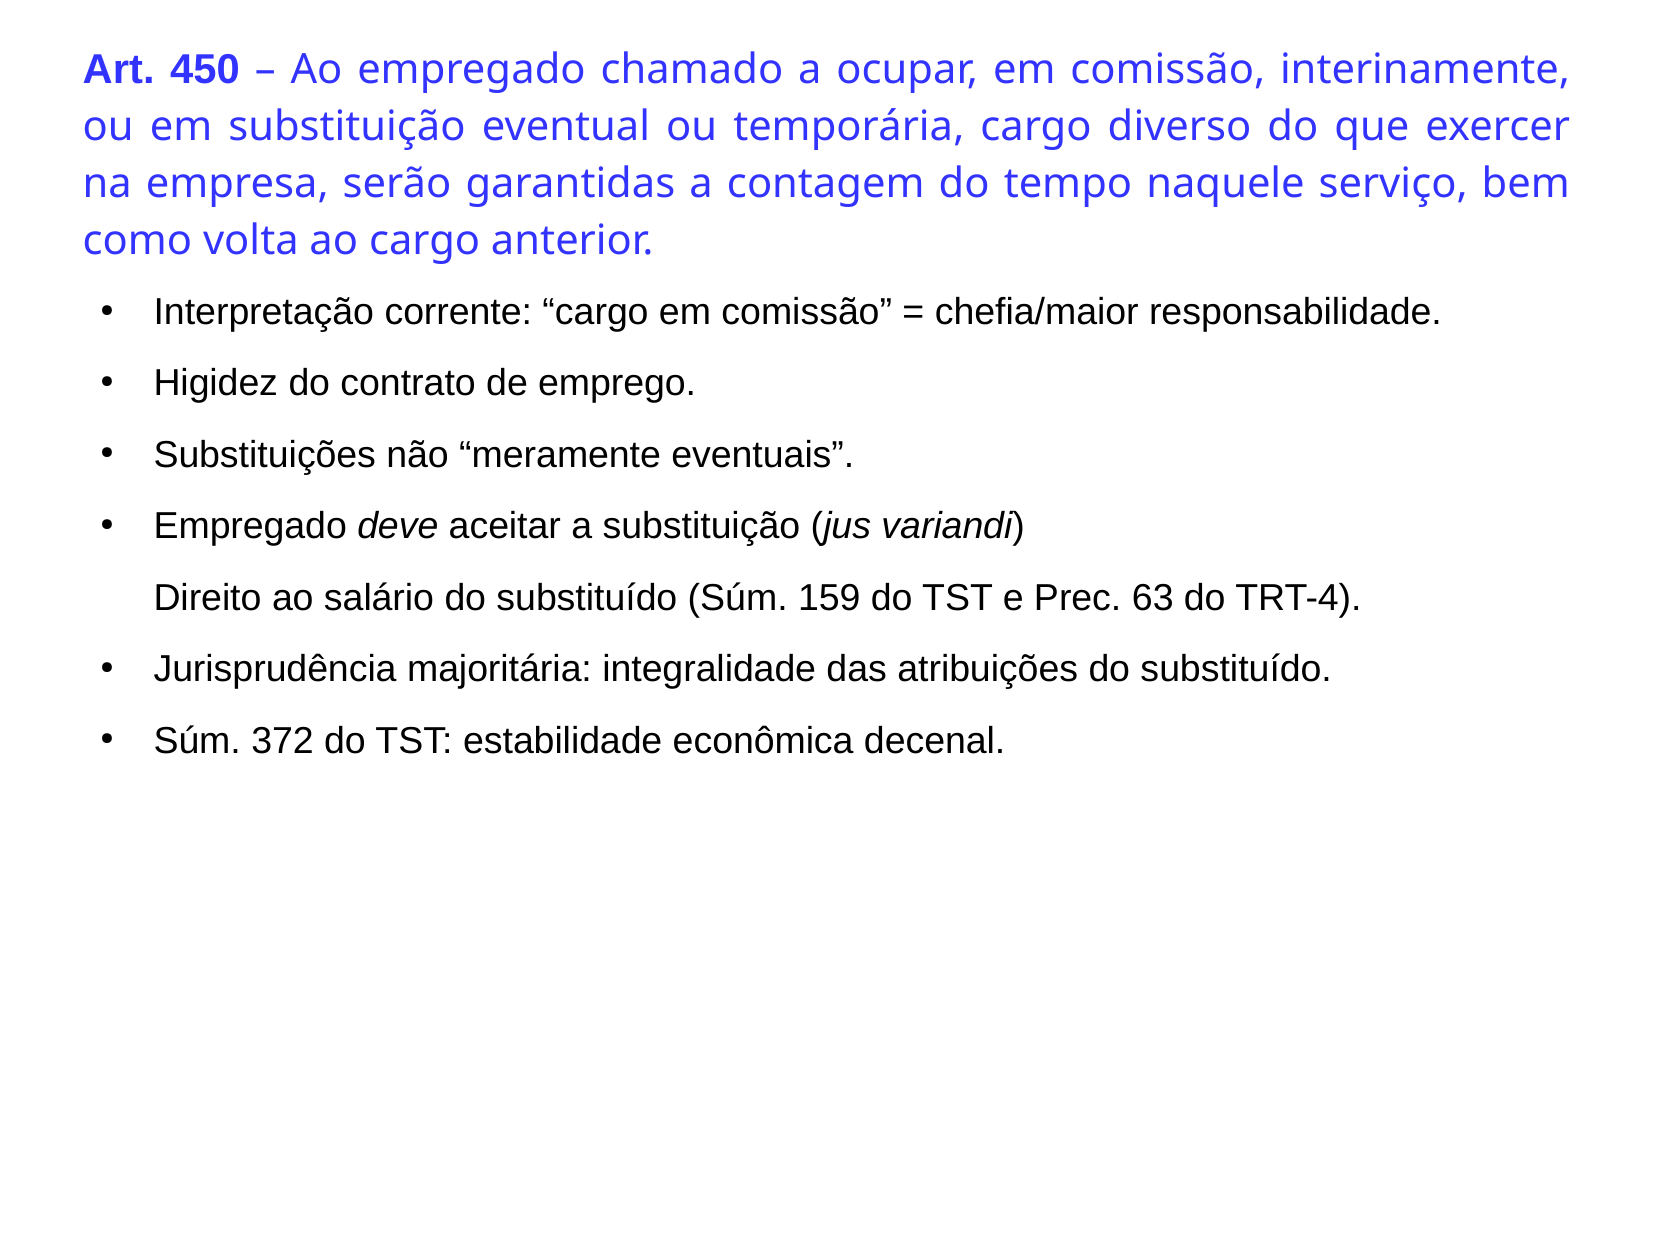

# Art. 450 – Ao empregado chamado a ocupar, em comissão, interinamente, ou em substituição eventual ou temporária, cargo diverso do que exercer na empresa, serão garantidas a contagem do tempo naquele serviço, bem como volta ao cargo anterior.
Interpretação corrente: “cargo em comissão” = chefia/maior responsabilidade.
Higidez do contrato de emprego.
Substituições não “meramente eventuais”.
Empregado deve aceitar a substituição (jus variandi)
Direito ao salário do substituído (Súm. 159 do TST e Prec. 63 do TRT-4).
Jurisprudência majoritária: integralidade das atribuições do substituído.
Súm. 372 do TST: estabilidade econômica decenal.